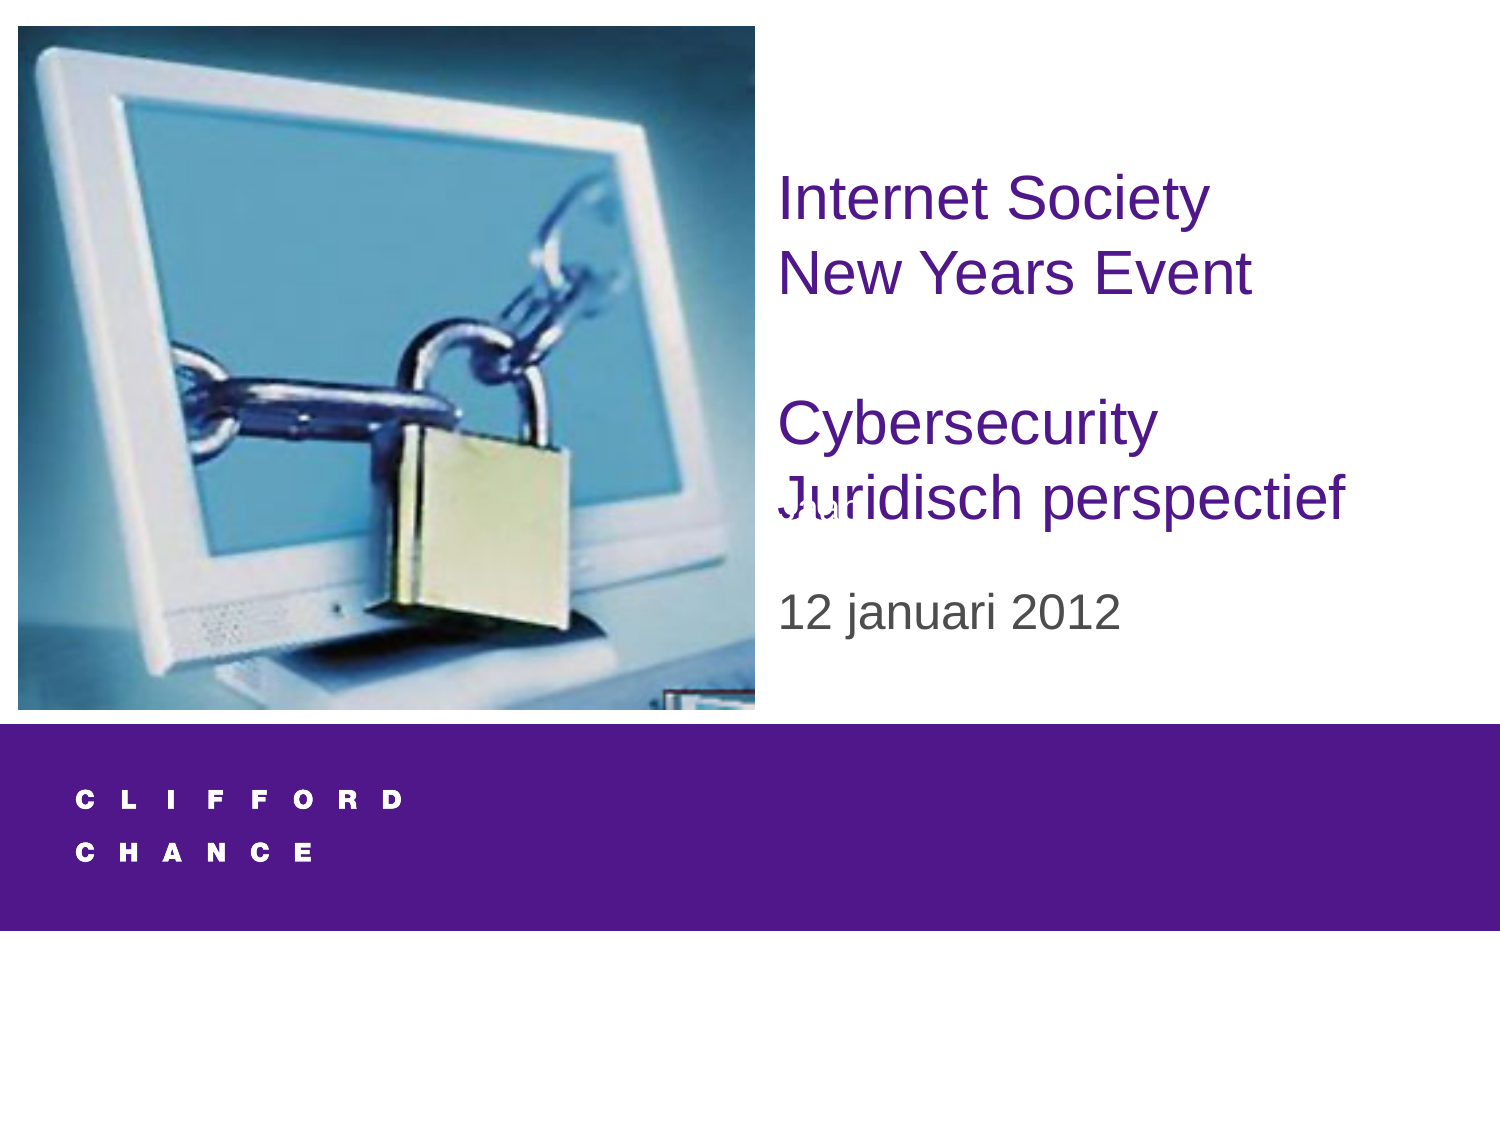

# Internet Society New Years Event Cybersecurity Juridisch perspectief
Jaap Tempelman
12 januari 20123 December 2011